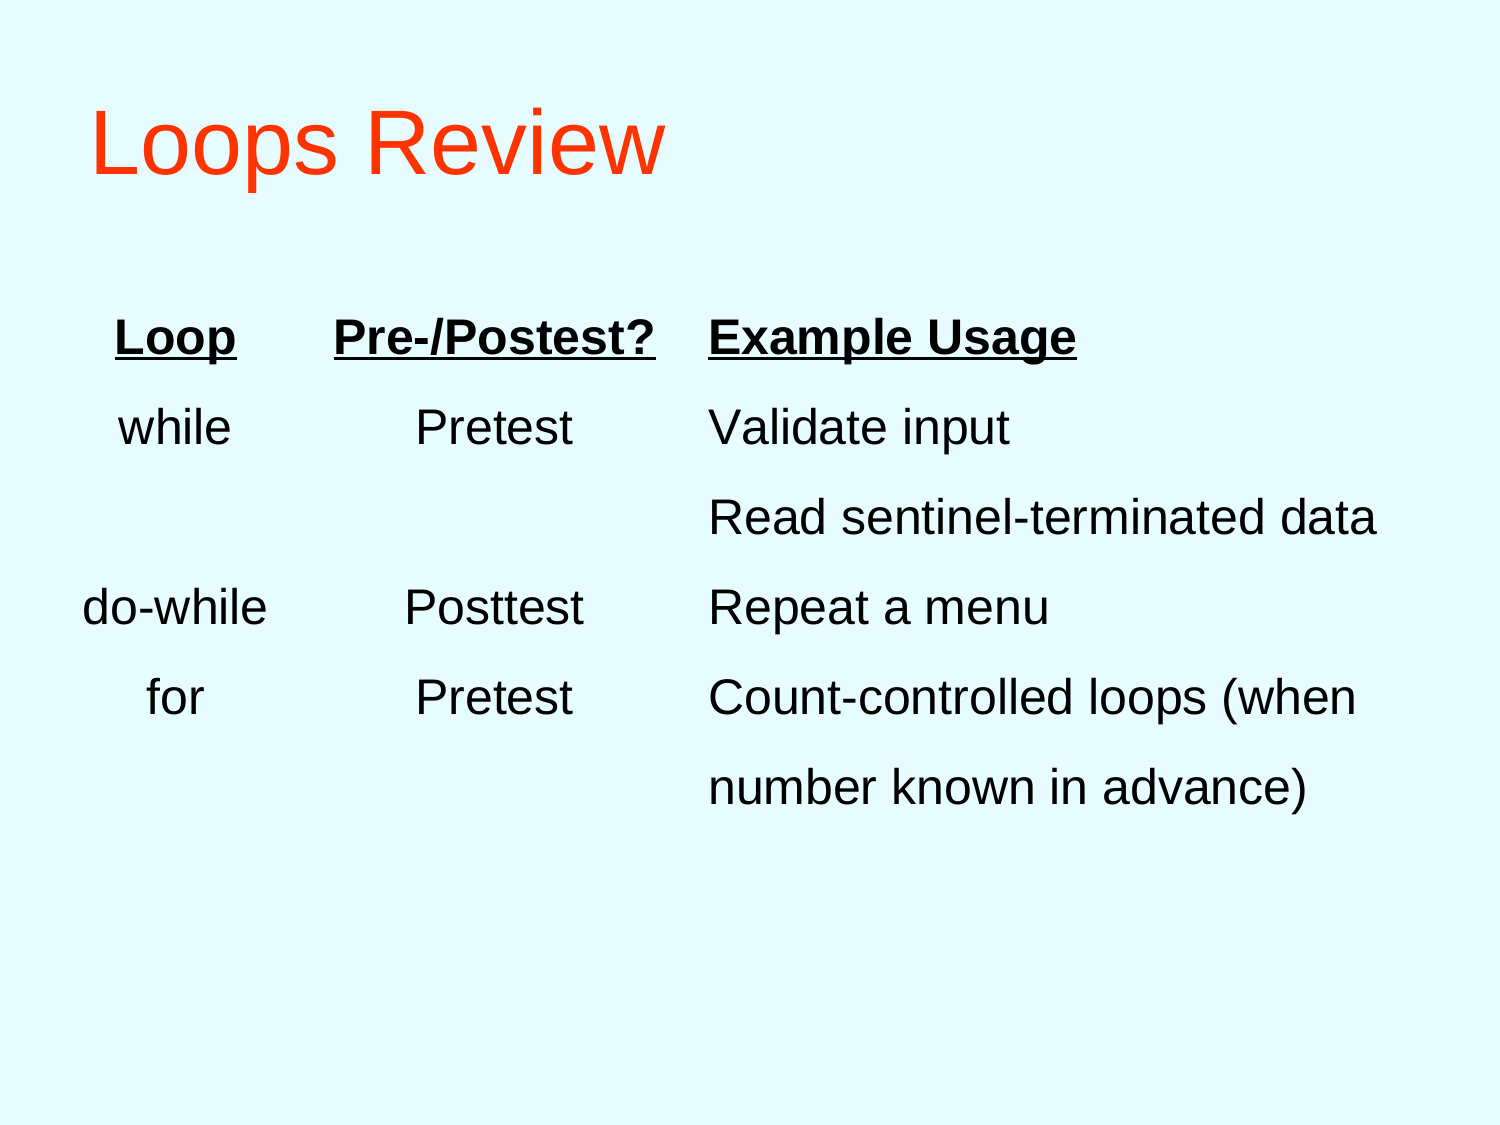

# Loops Review
Loop
while
do-while
for
Pre-/Postest?
Pretest
Posttest
Pretest
Example Usage
Validate input
Read sentinel-terminated data
Repeat a menu
Count-controlled loops (when number known in advance)